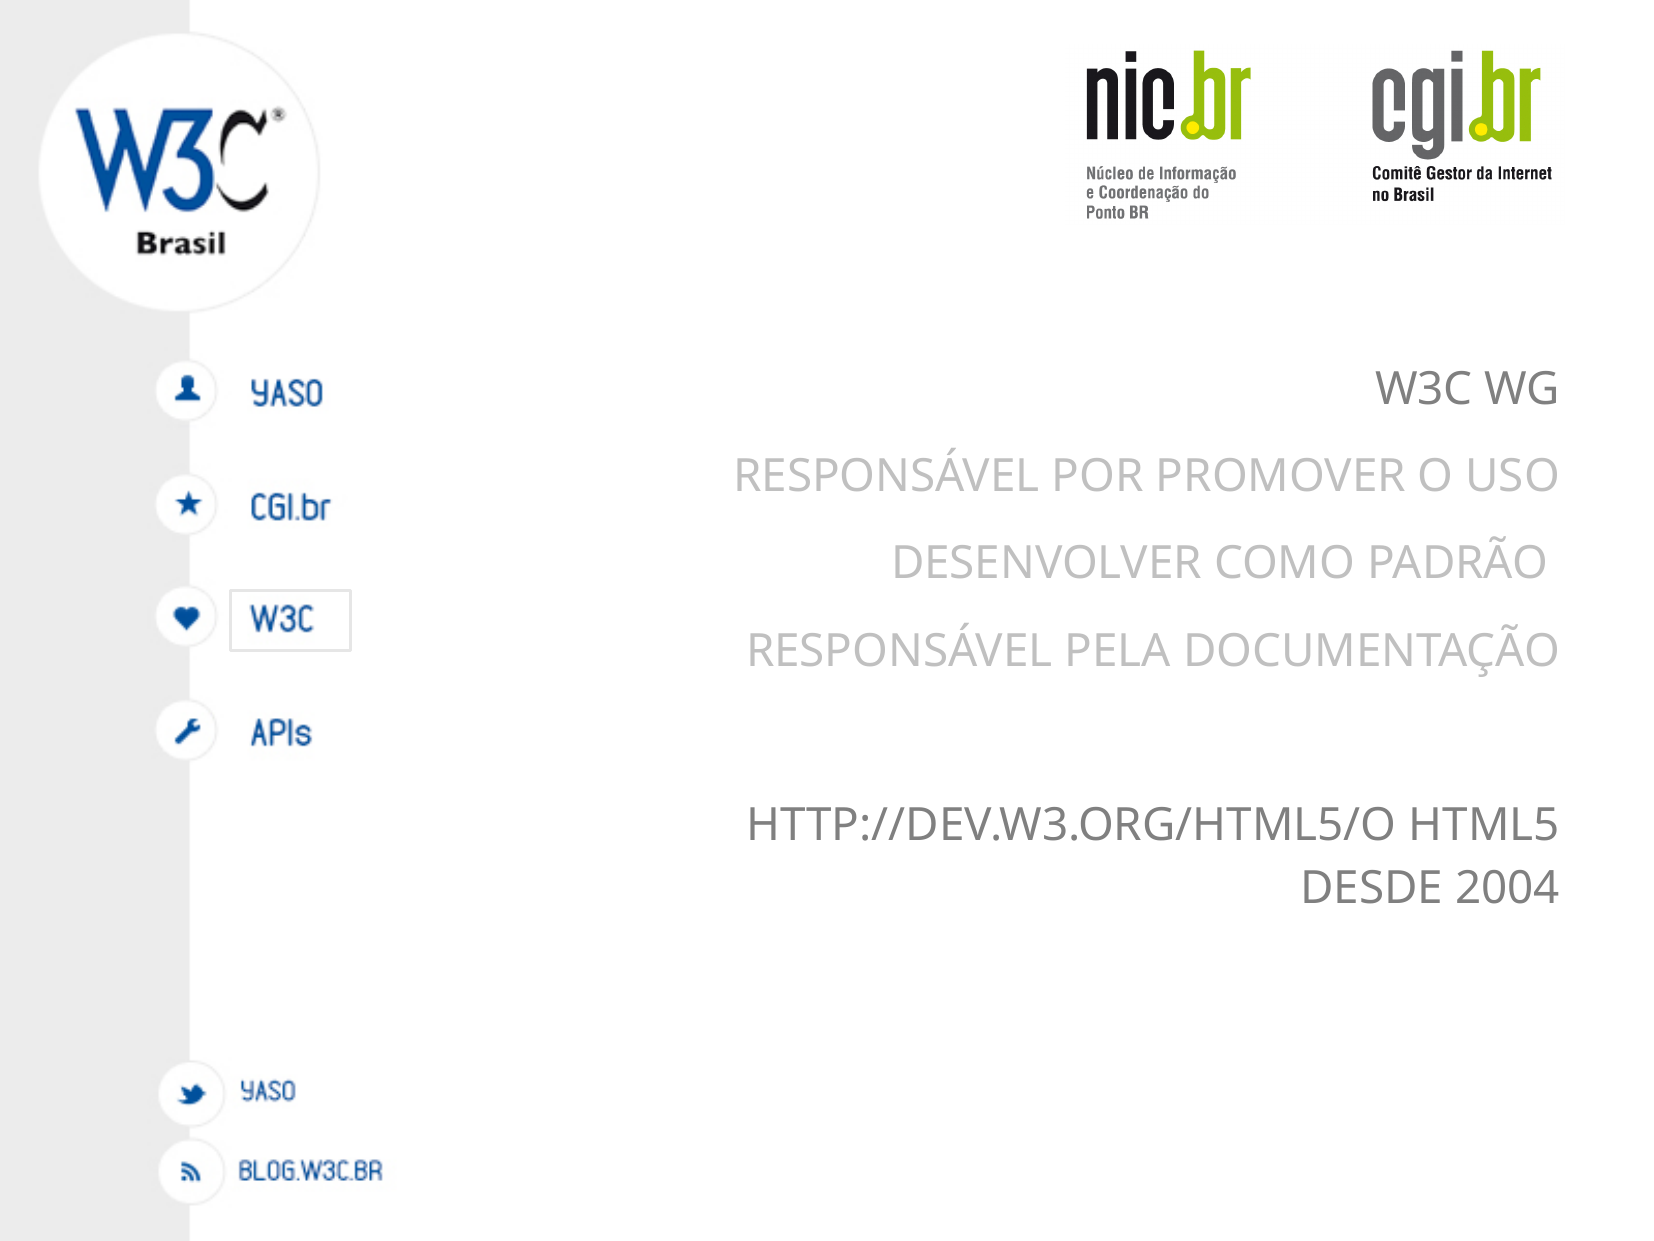

W3C WG
RESPONSÁVEL POR PROMOVER O USO
 DESENVOLVER COMO PADRÃO
RESPONSÁVEL PELA DOCUMENTAÇÃO
HTTP://DEV.W3.ORG/HTML5/O HTML5 DESDE 2004